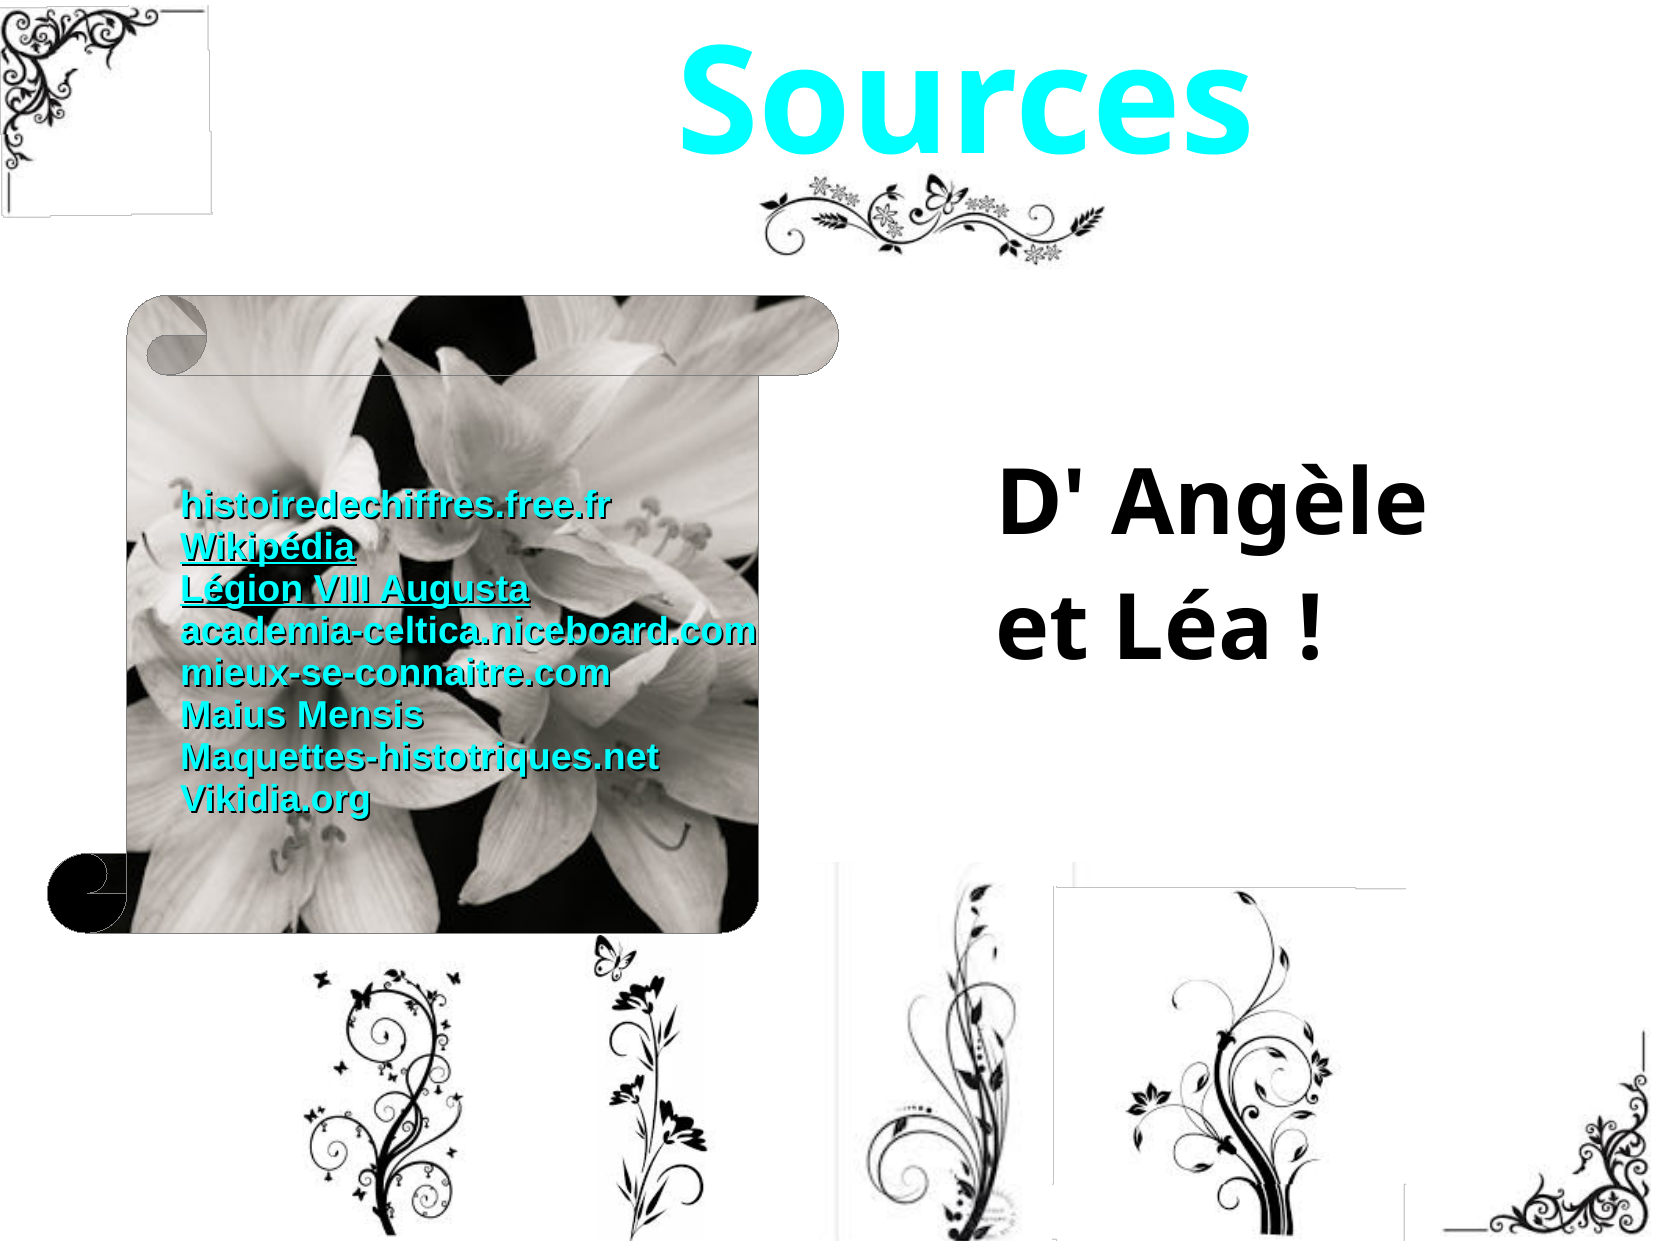

Sources
D' Angèle et Léa !
histoiredechiffres.free.fr
Wikipédia
Légion VIII Augusta
academia-celtica.niceboard.com
mieux-se-connaitre.com
Maius Mensis
Maquettes-histotriques.net
Vikidia.org